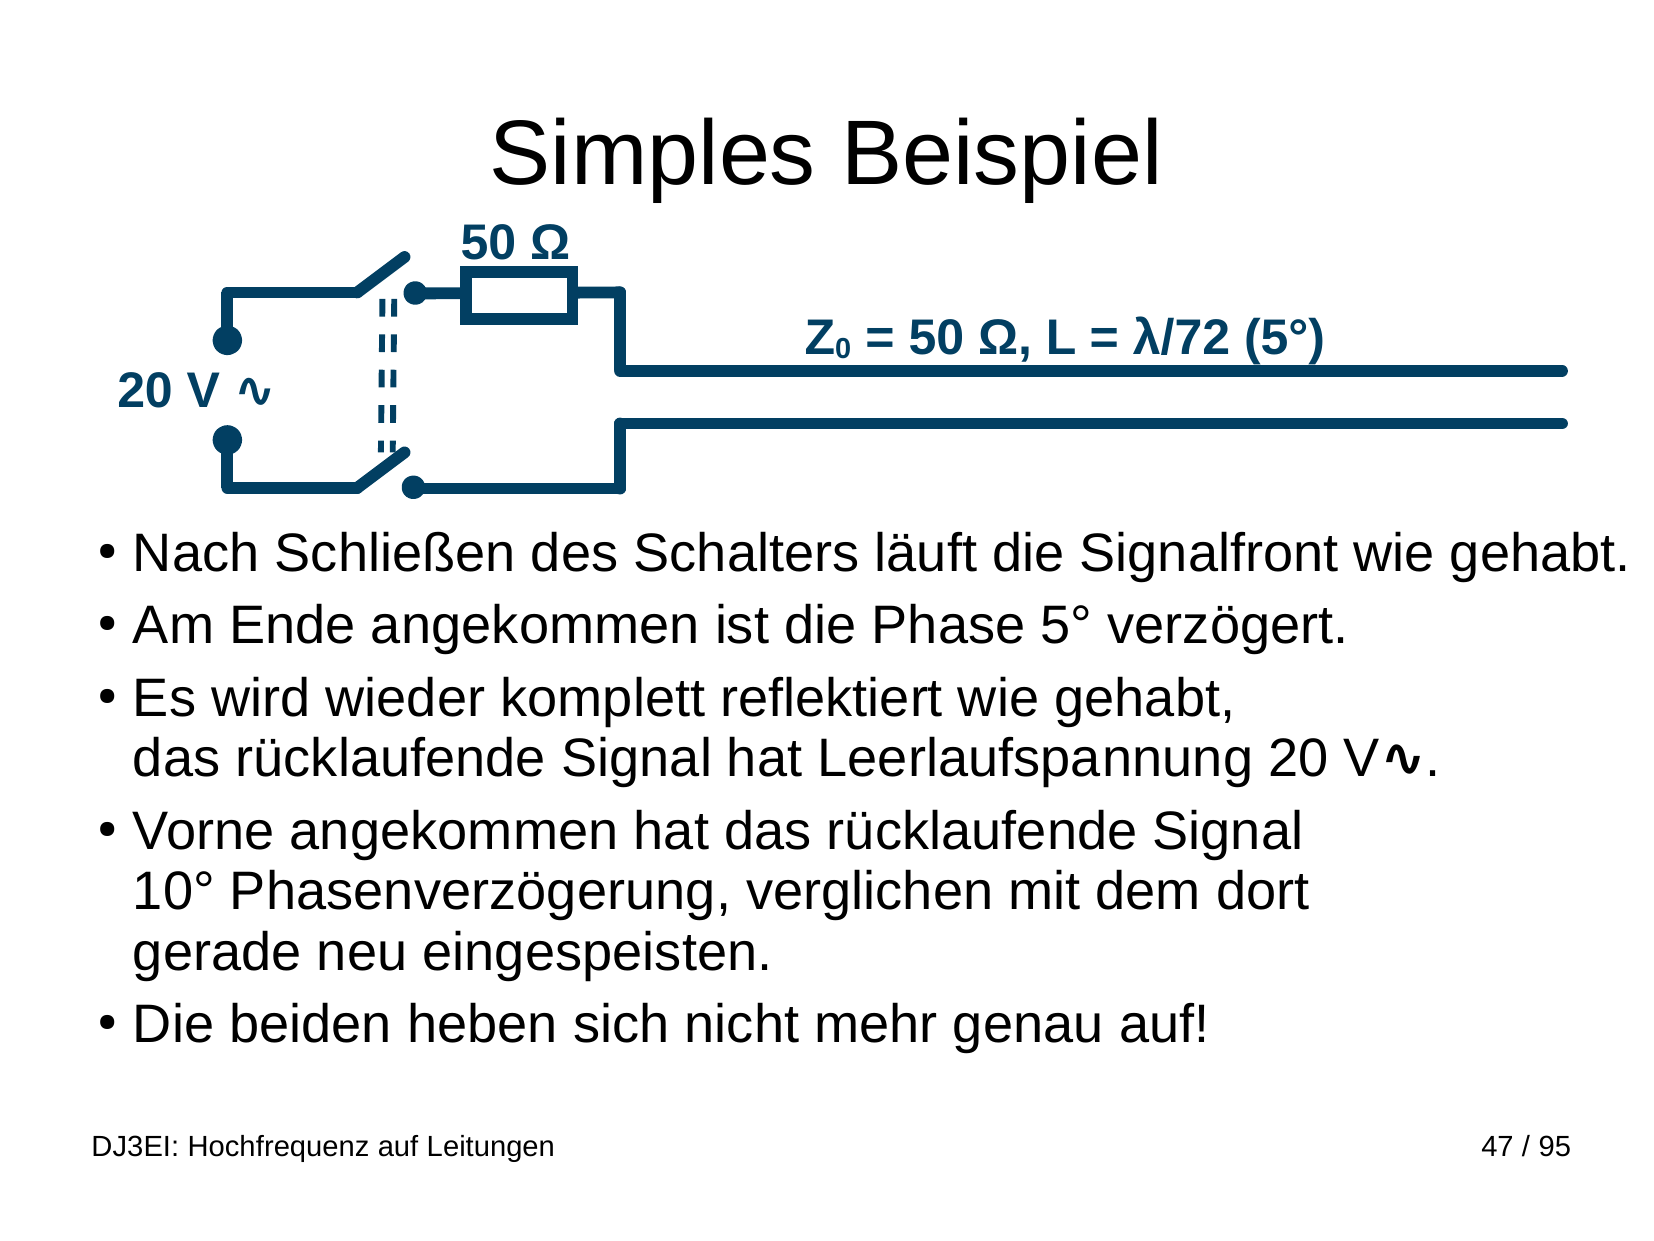

# Simples Beispiel
50 Ω
Z0 = 50 Ω, L = λ/72 (5°)
20 V ∿
Nach Schließen des Schalters läuft die Signalfront wie gehabt.
Am Ende angekommen ist die Phase 5° verzögert.
Es wird wieder komplett reflektiert wie gehabt,
das rücklaufende Signal hat Leerlaufspannung 20 V∿.
Vorne angekommen hat das rücklaufende Signal
10° Phasenverzögerung, verglichen mit dem dort
gerade neu eingespeisten.
Die beiden heben sich nicht mehr genau auf!